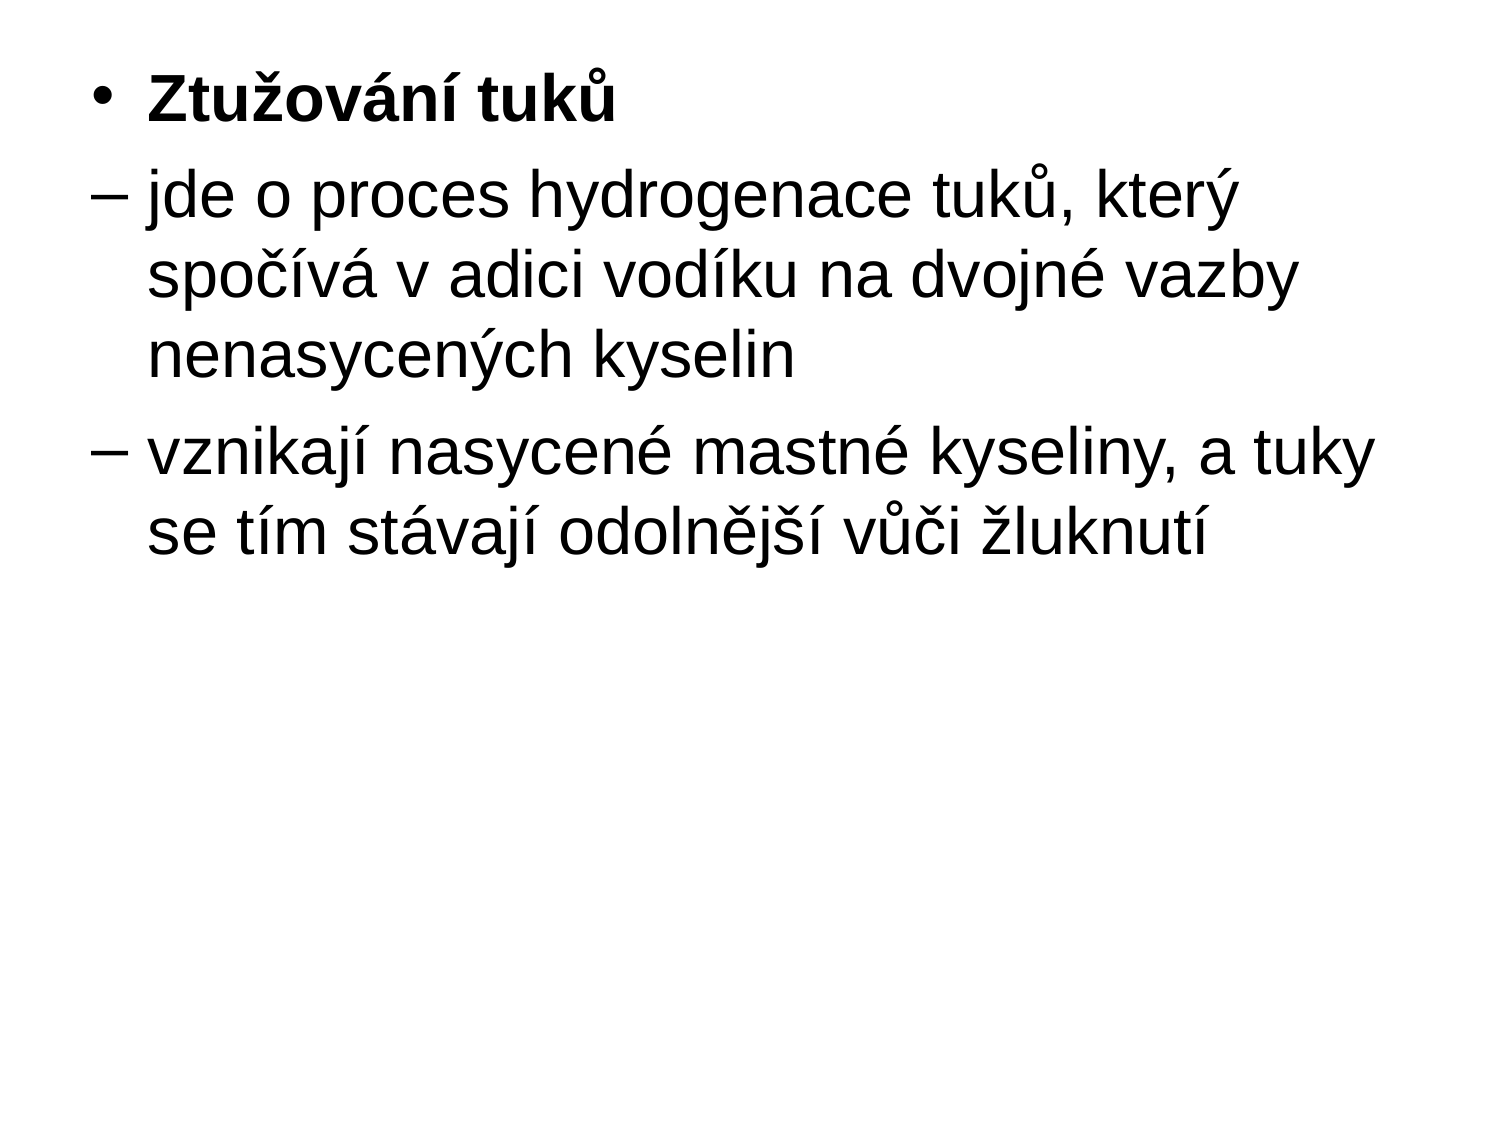

# Ztužování tuků
jde o proces hydrogenace tuků, který spočívá v adici vodíku na dvojné vazby nenasycených kyselin
vznikají nasycené mastné kyseliny, a tuky se tím stávají odolnější vůči žluknutí